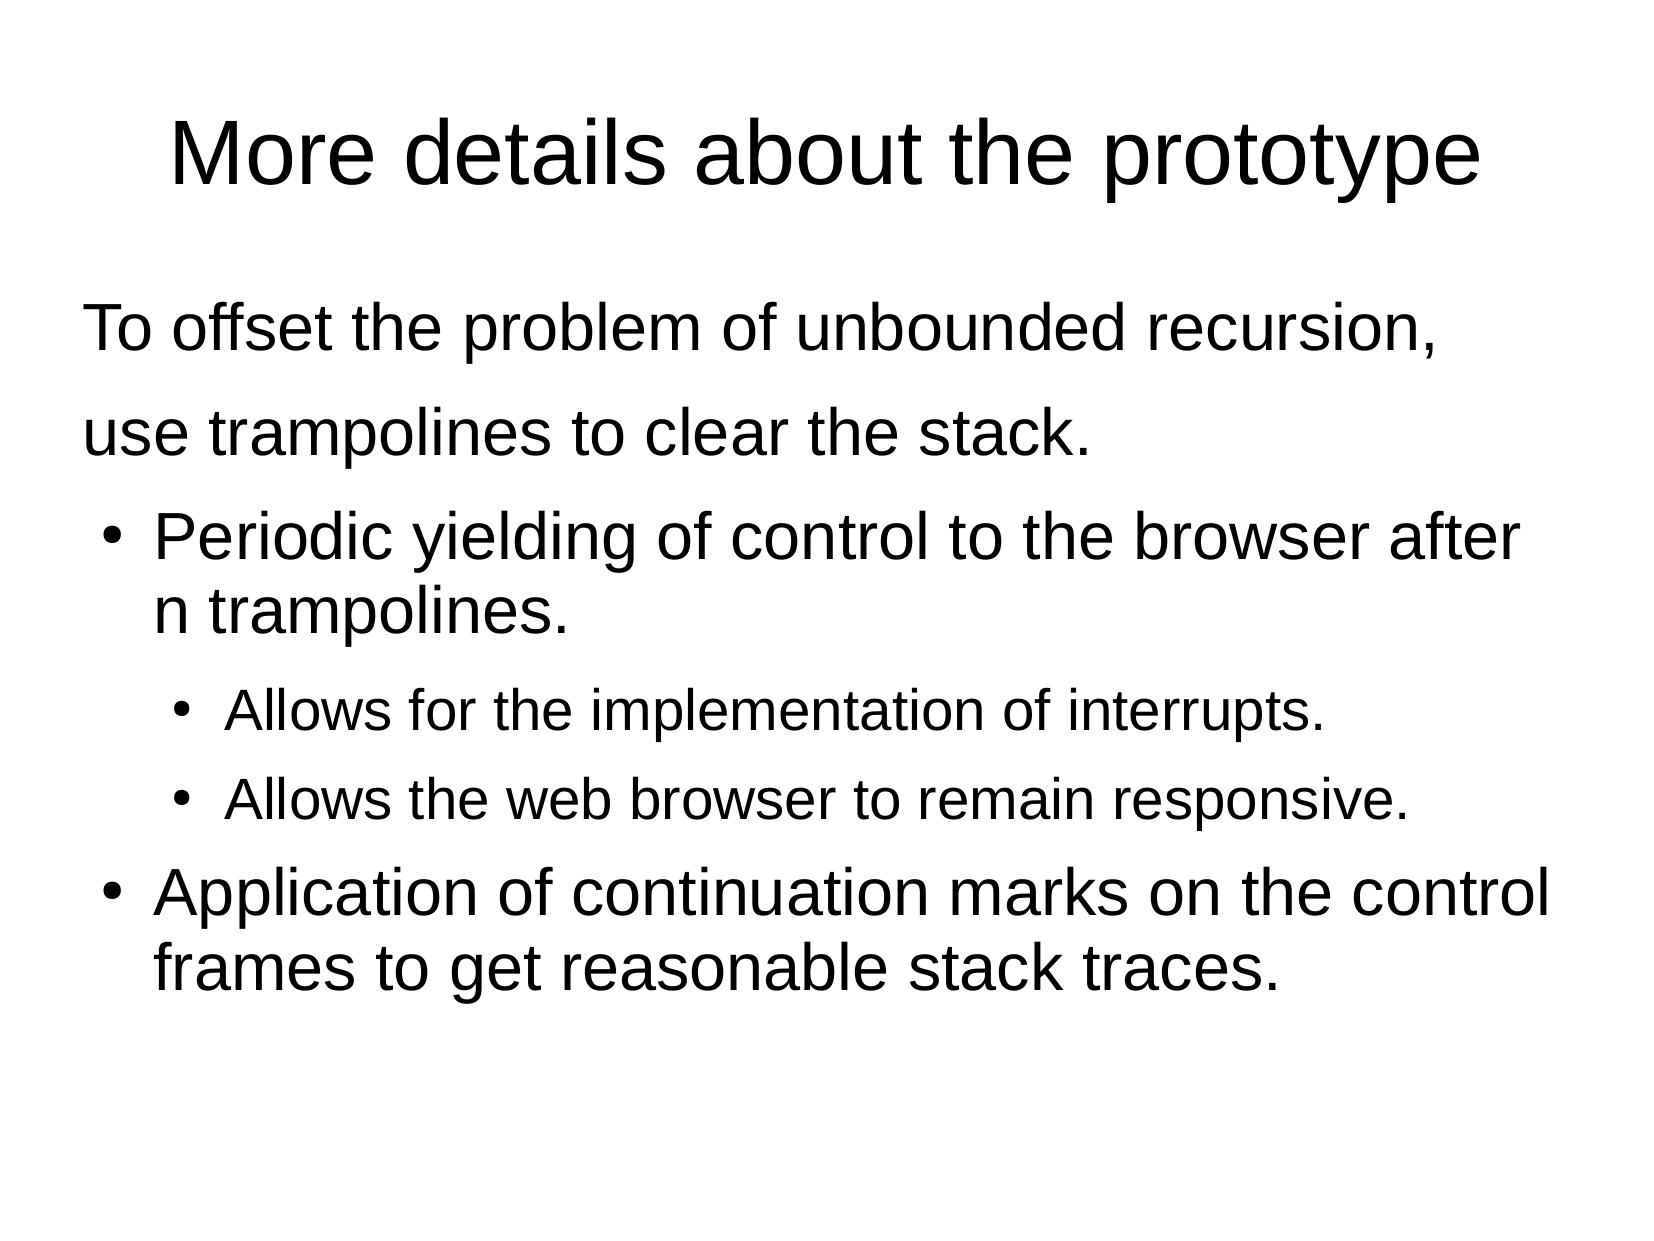

# More details about the prototype
To offset the problem of unbounded recursion,
use trampolines to clear the stack.
Periodic yielding of control to the browser after n trampolines.
Allows for the implementation of interrupts.
Allows the web browser to remain responsive.
Application of continuation marks on the control frames to get reasonable stack traces.